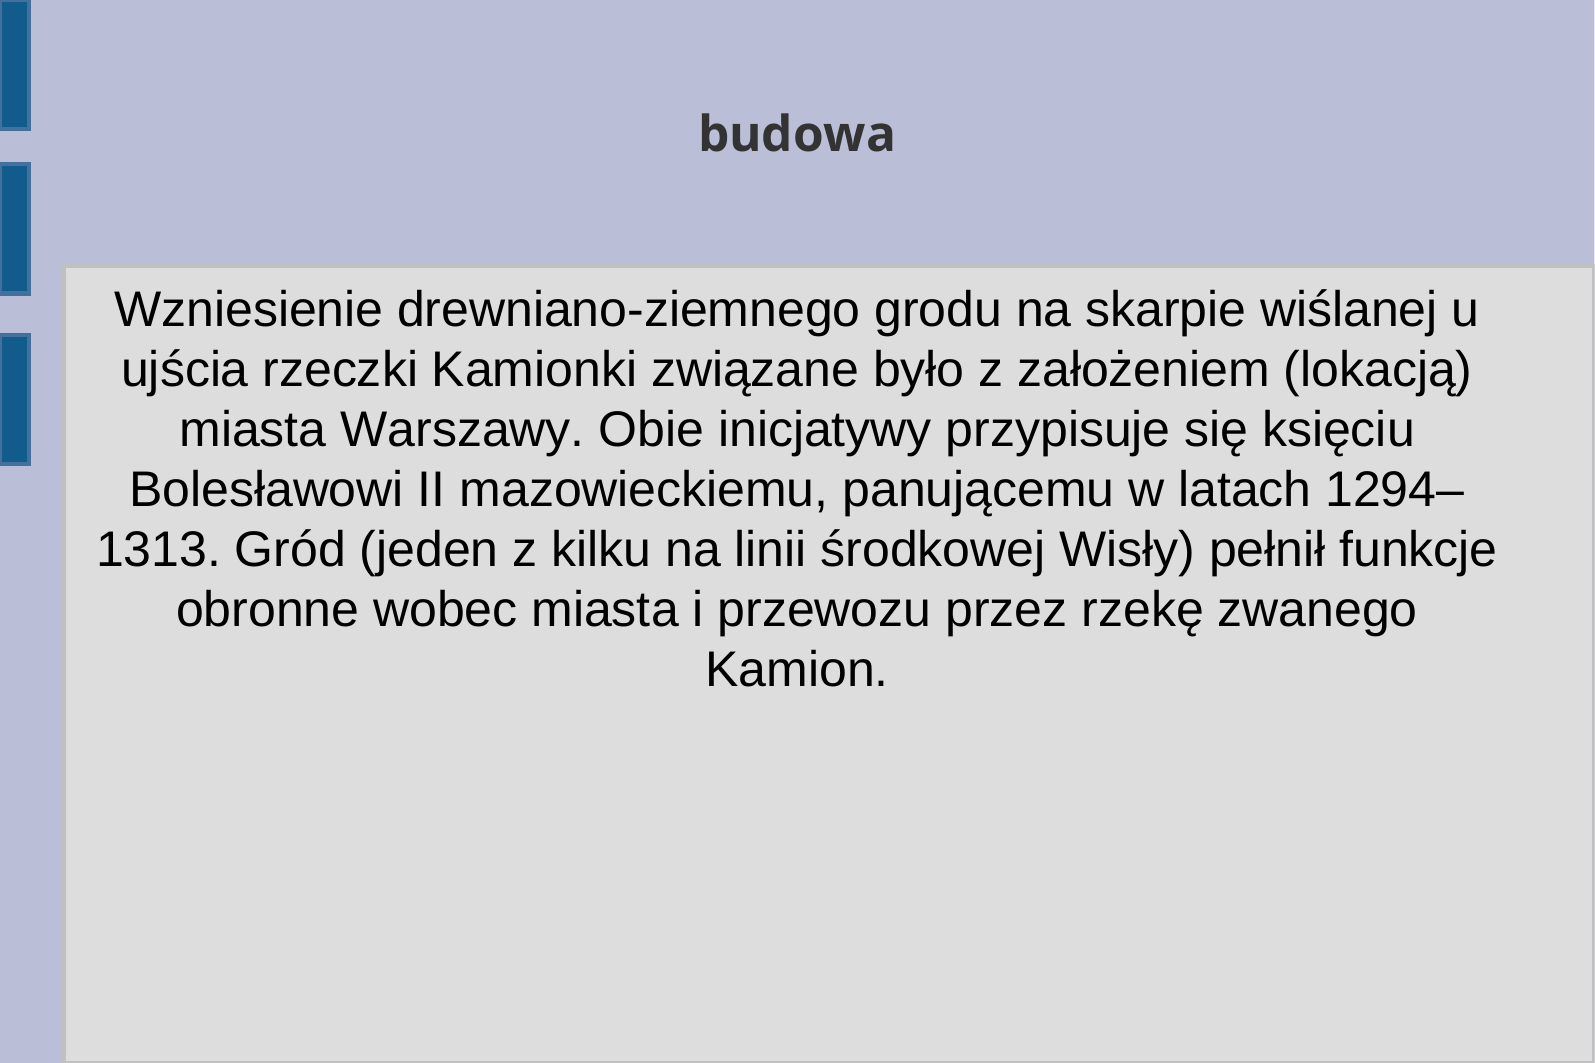

# budowa
Wzniesienie drewniano-ziemnego grodu na skarpie wiślanej u ujścia rzeczki Kamionki związane było z założeniem (lokacją) miasta Warszawy. Obie inicjatywy przypisuje się księciu Bolesławowi II mazowieckiemu, panującemu w latach 1294–1313. Gród (jeden z kilku na linii środkowej Wisły) pełnił funkcje obronne wobec miasta i przewozu przez rzekę zwanego Kamion.